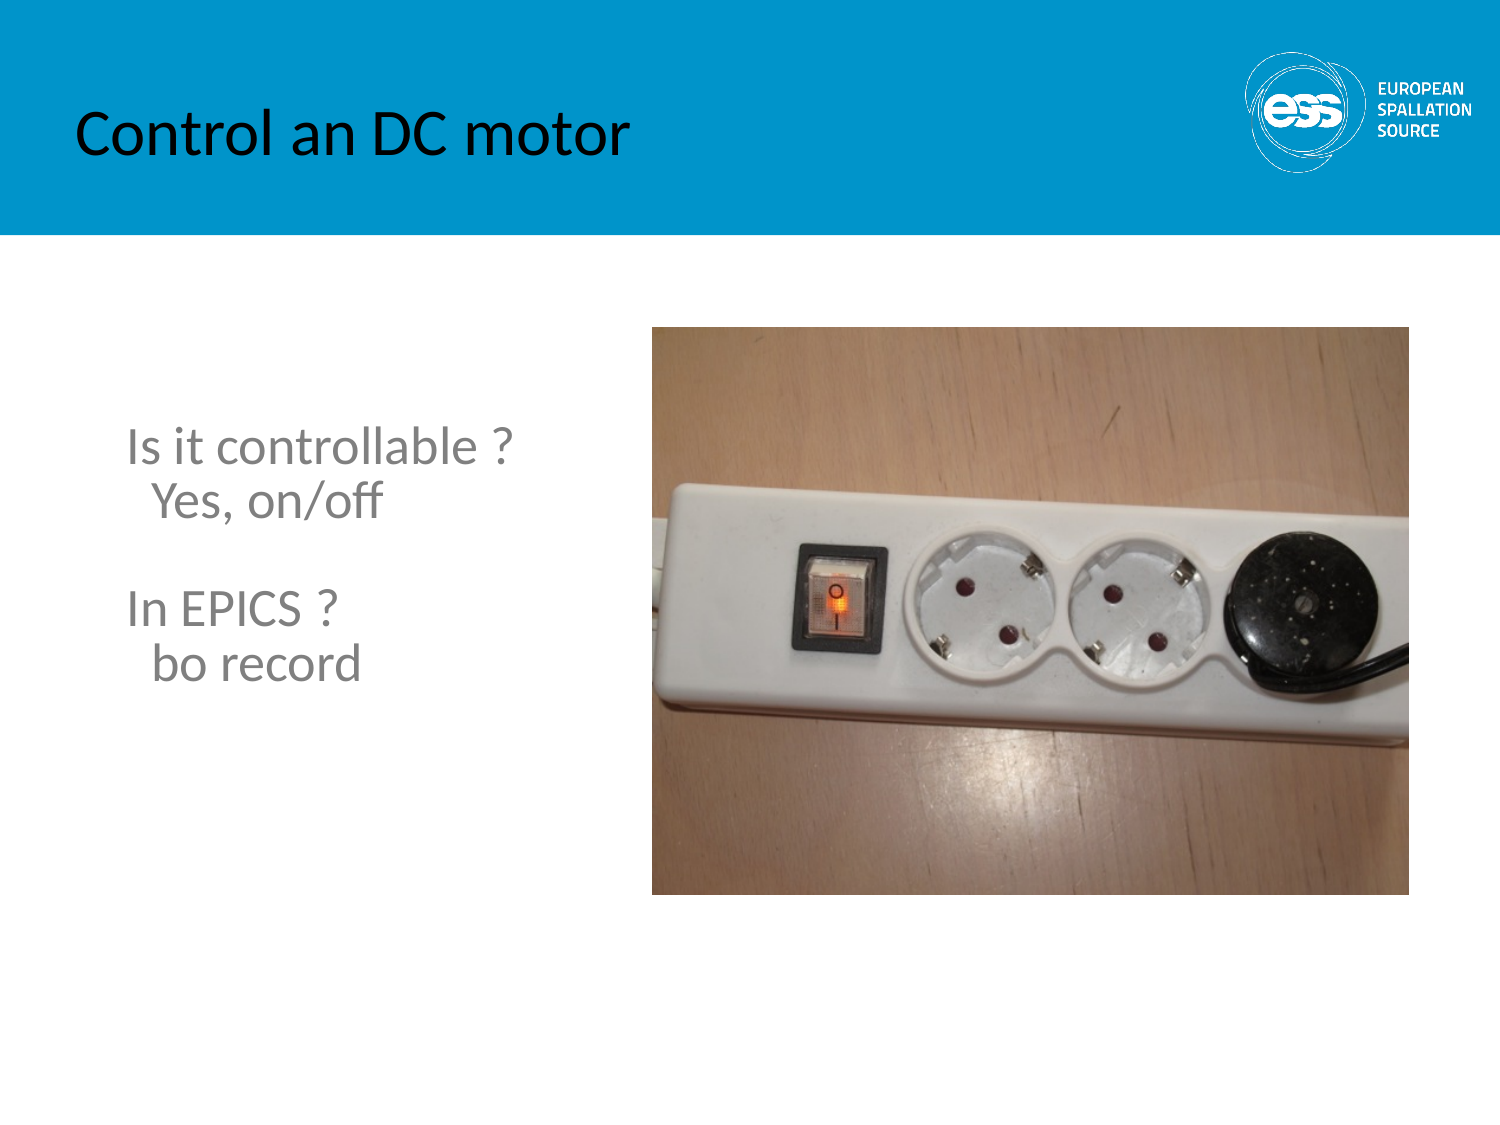

# Control an DC motor
 Is it controllable ?
 Yes, on/off
 In EPICS ?
 bo record